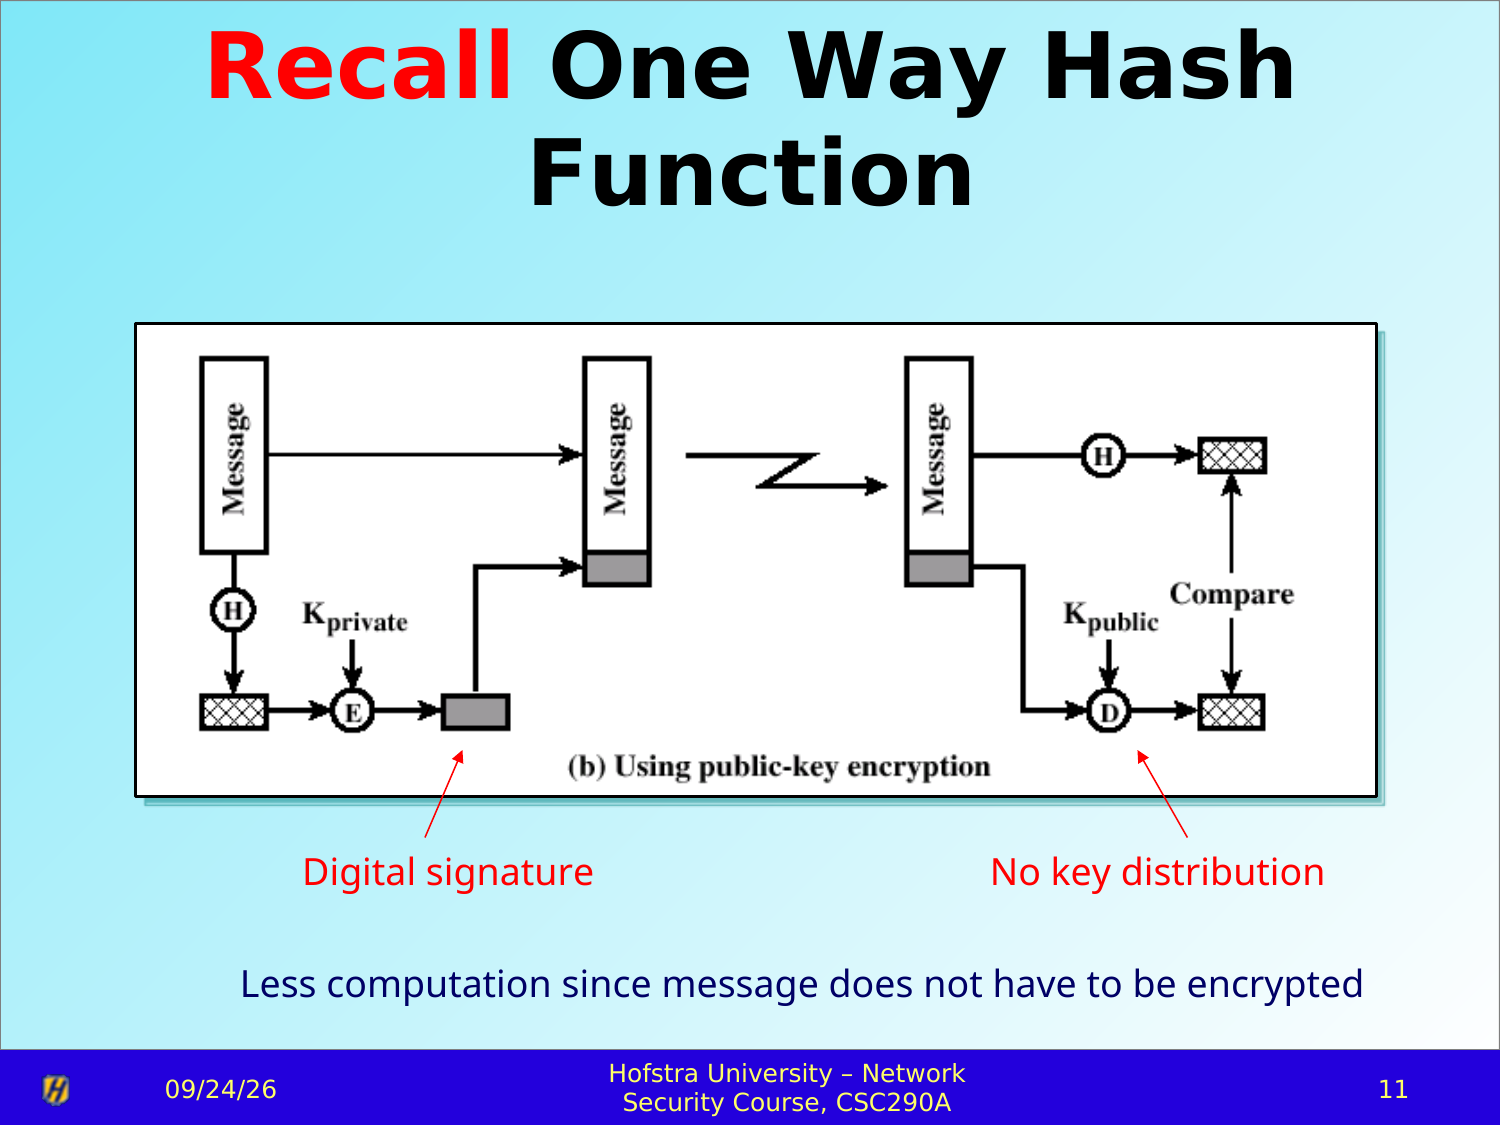

# Recall One Way Hash Function
Digital signature
No key distribution
Less computation since message does not have to be encrypted
11